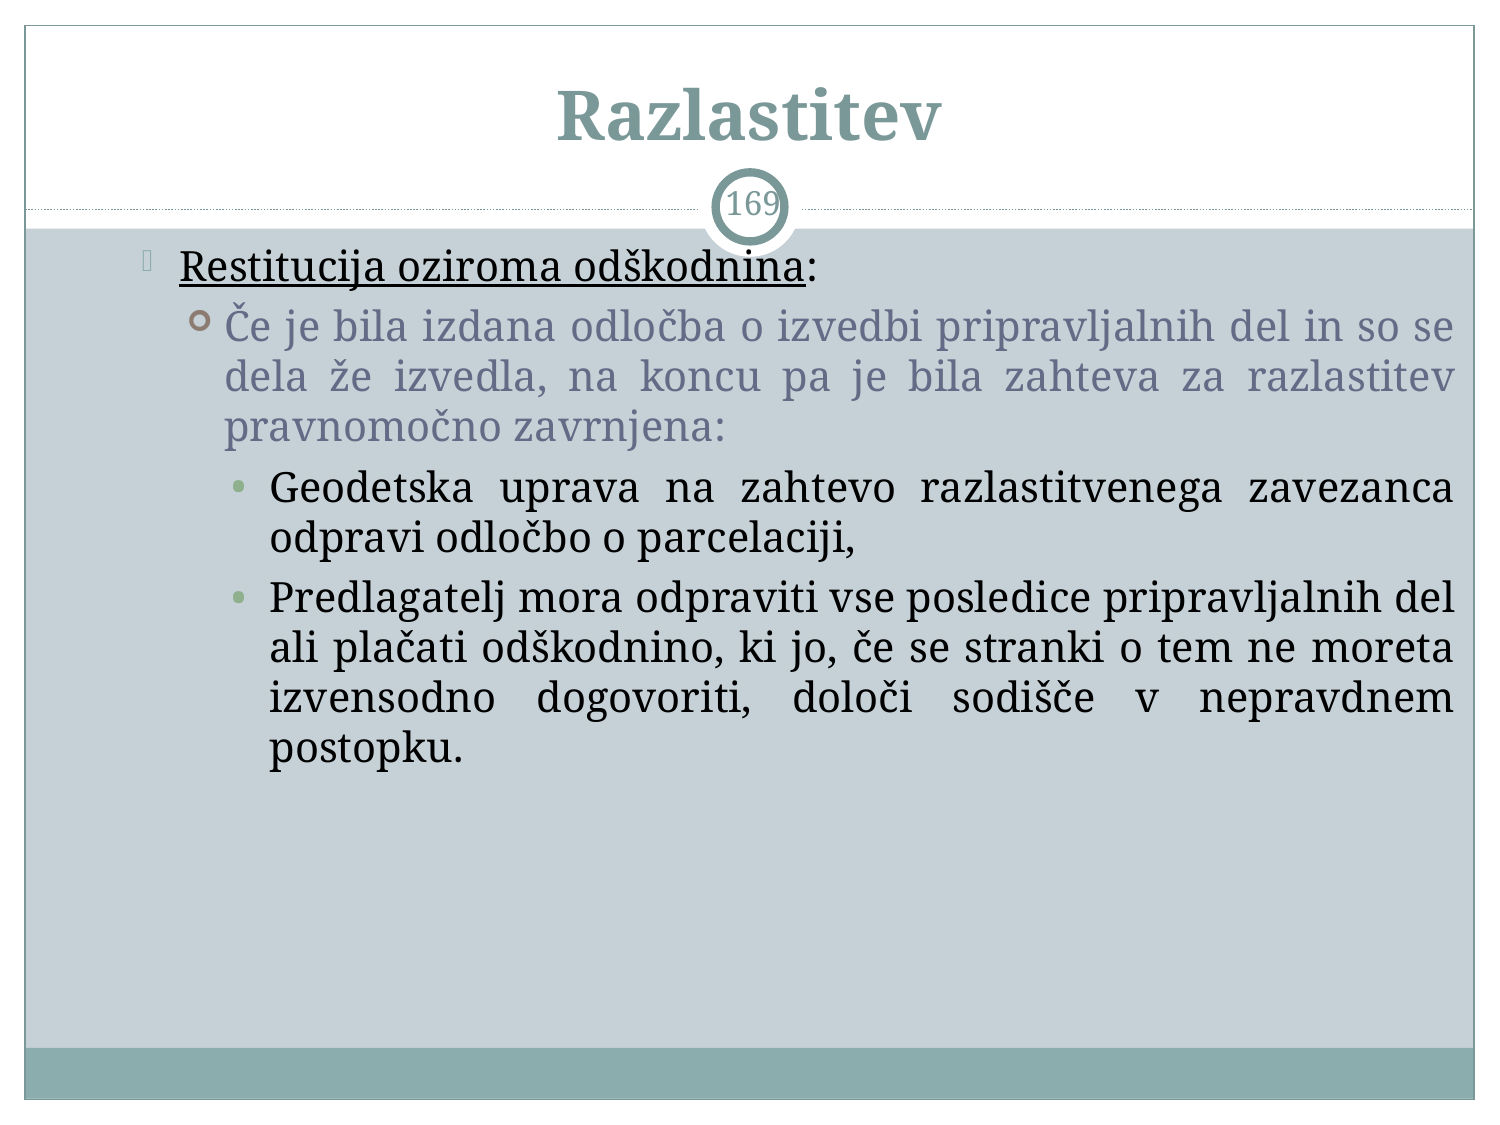

# Razlastitev
Restitucija oziroma odškodnina:
Če je bila izdana odločba o izvedbi pripravljalnih del in so se dela že izvedla, na koncu pa je bila zahteva za razlastitev pravnomočno zavrnjena:
Geodetska uprava na zahtevo razlastitvenega zavezanca odpravi odločbo o parcelaciji,
Predlagatelj mora odpraviti vse posledice pripravljalnih del ali plačati odškodnino, ki jo, če se stranki o tem ne moreta izvensodno dogovoriti, določi sodišče v nepravdnem postopku.